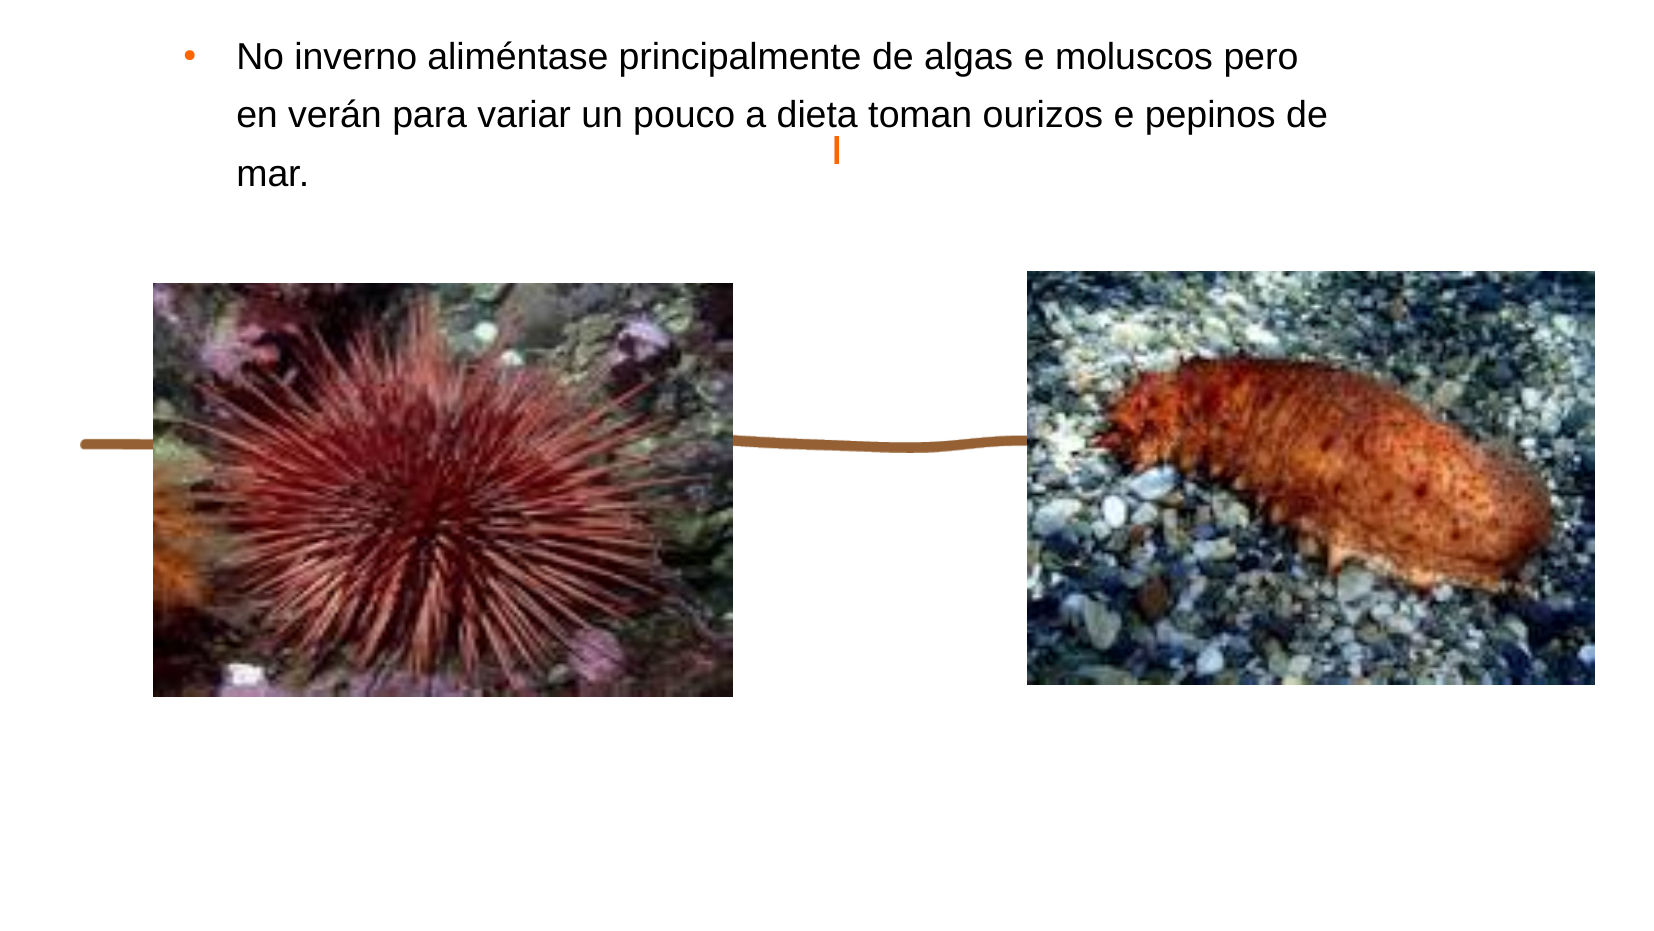

No inverno aliméntase principalmente de algas e moluscos pero
en verán para variar un pouco a dieta toman ourizos e pepinos de
mar.
# l